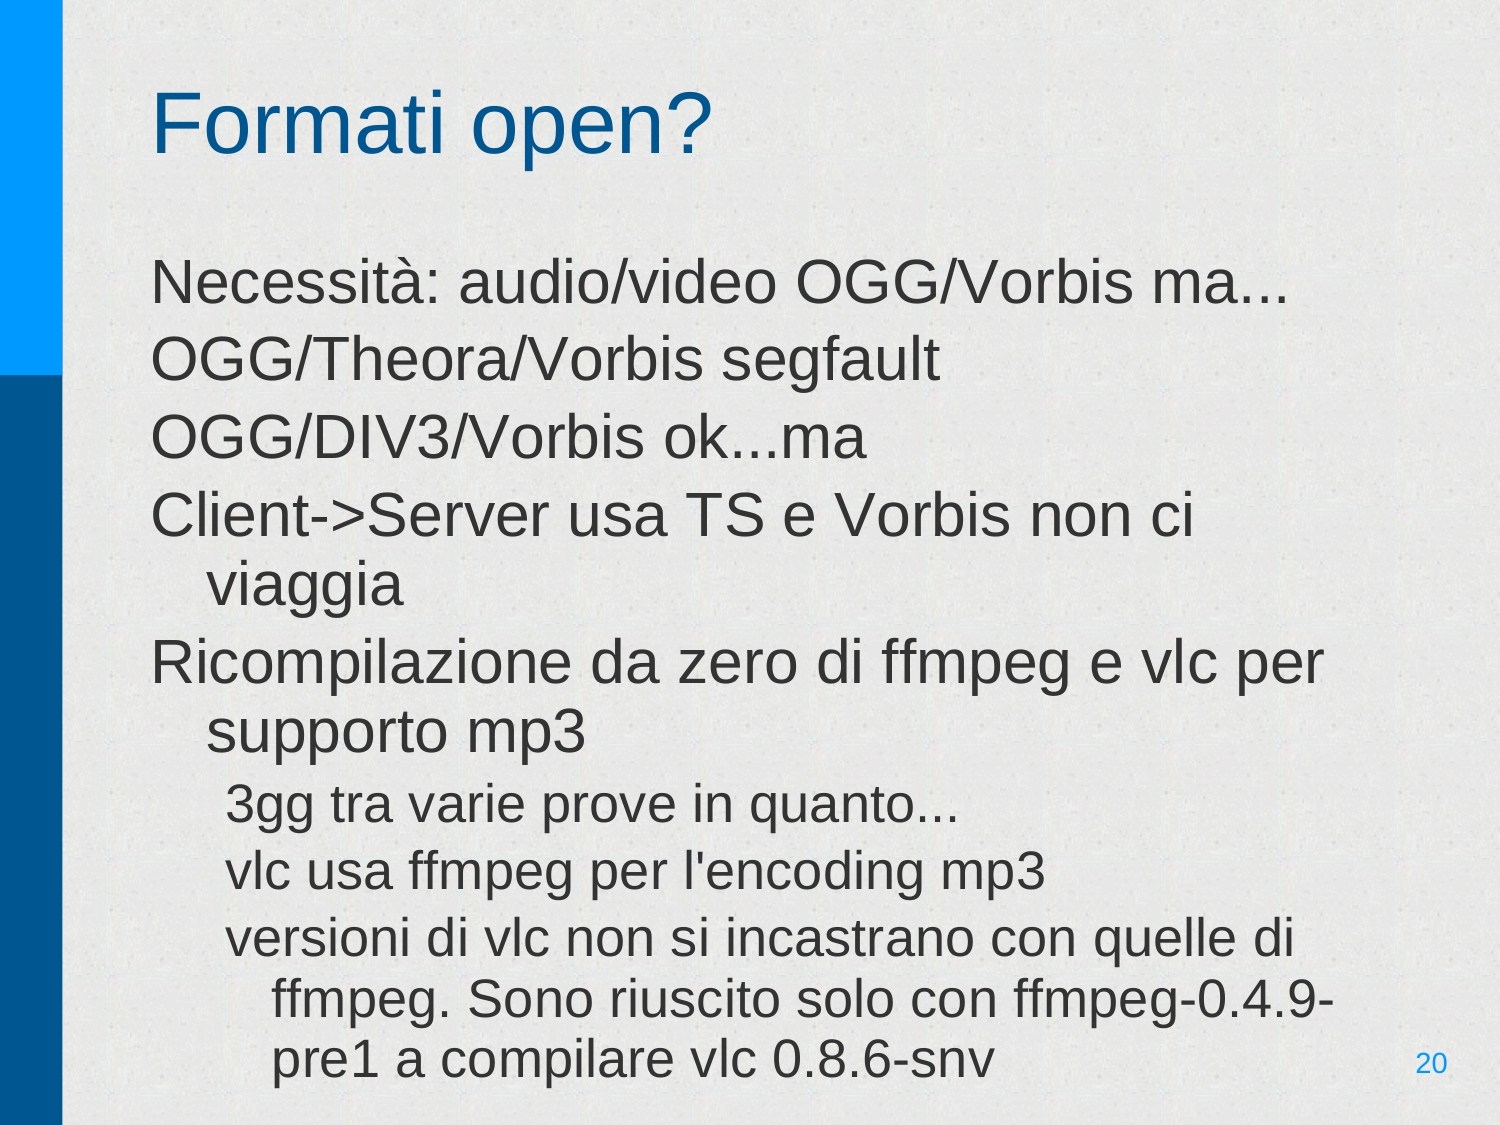

# Formati open?
Necessità: audio/video OGG/Vorbis ma...
OGG/Theora/Vorbis segfault
OGG/DIV3/Vorbis ok...ma
Client->Server usa TS e Vorbis non ci viaggia
Ricompilazione da zero di ffmpeg e vlc per supporto mp3
3gg tra varie prove in quanto...
vlc usa ffmpeg per l'encoding mp3
versioni di vlc non si incastrano con quelle di ffmpeg. Sono riuscito solo con ffmpeg-0.4.9-pre1 a compilare vlc 0.8.6-snv
20